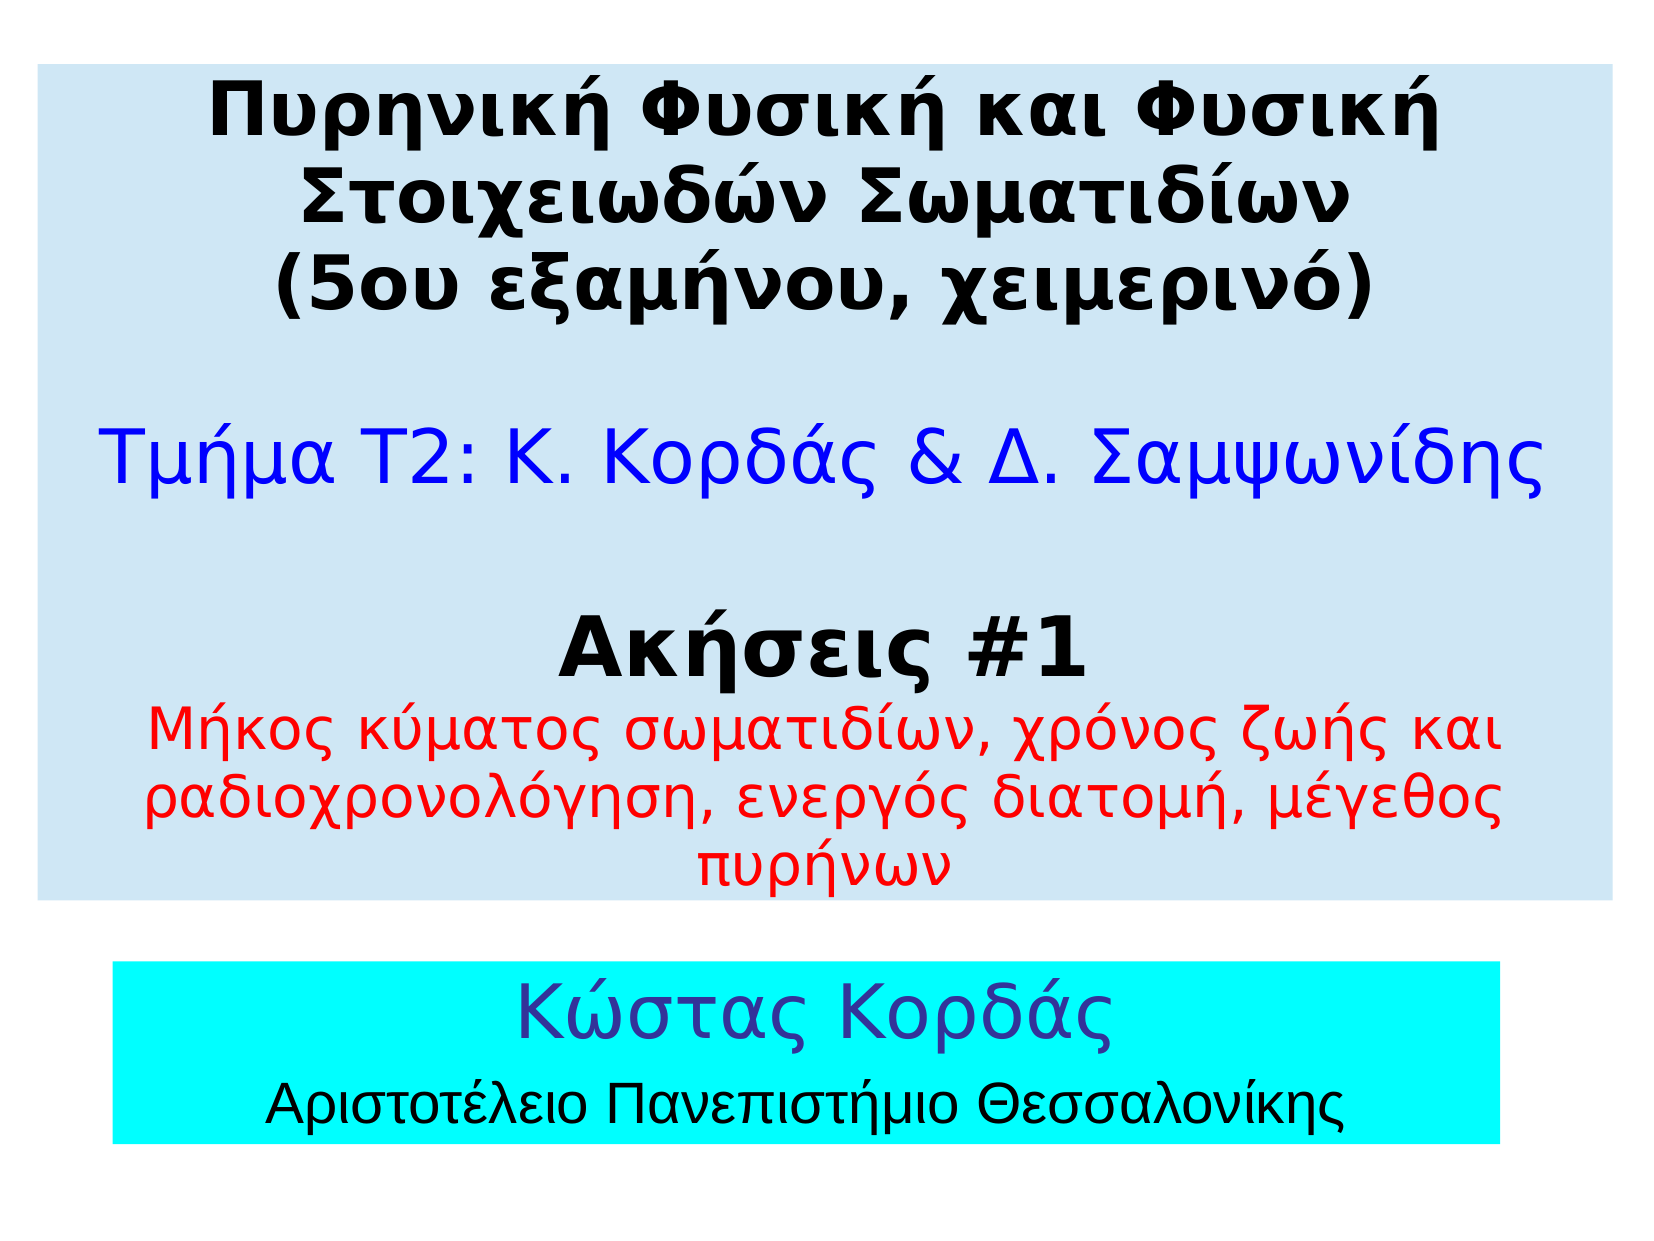

# Πυρηνική Φυσική και Φυσική Στοιχειωδών Σωματιδίων (5ου εξαμήνου, χειμερινό) Τμήμα T2: Κ. Κορδάς & Δ. Σαμψωνίδης Ακήσεις #1 Μήκος κύματος σωματιδίων, χρόνος ζωής και ραδιοχρονολόγηση, ενεργός διατομή, μέγεθος πυρήνων
 Κώστας Κορδάς
Αριστοτέλειο Πανεπιστήμιο Θεσσαλονίκης